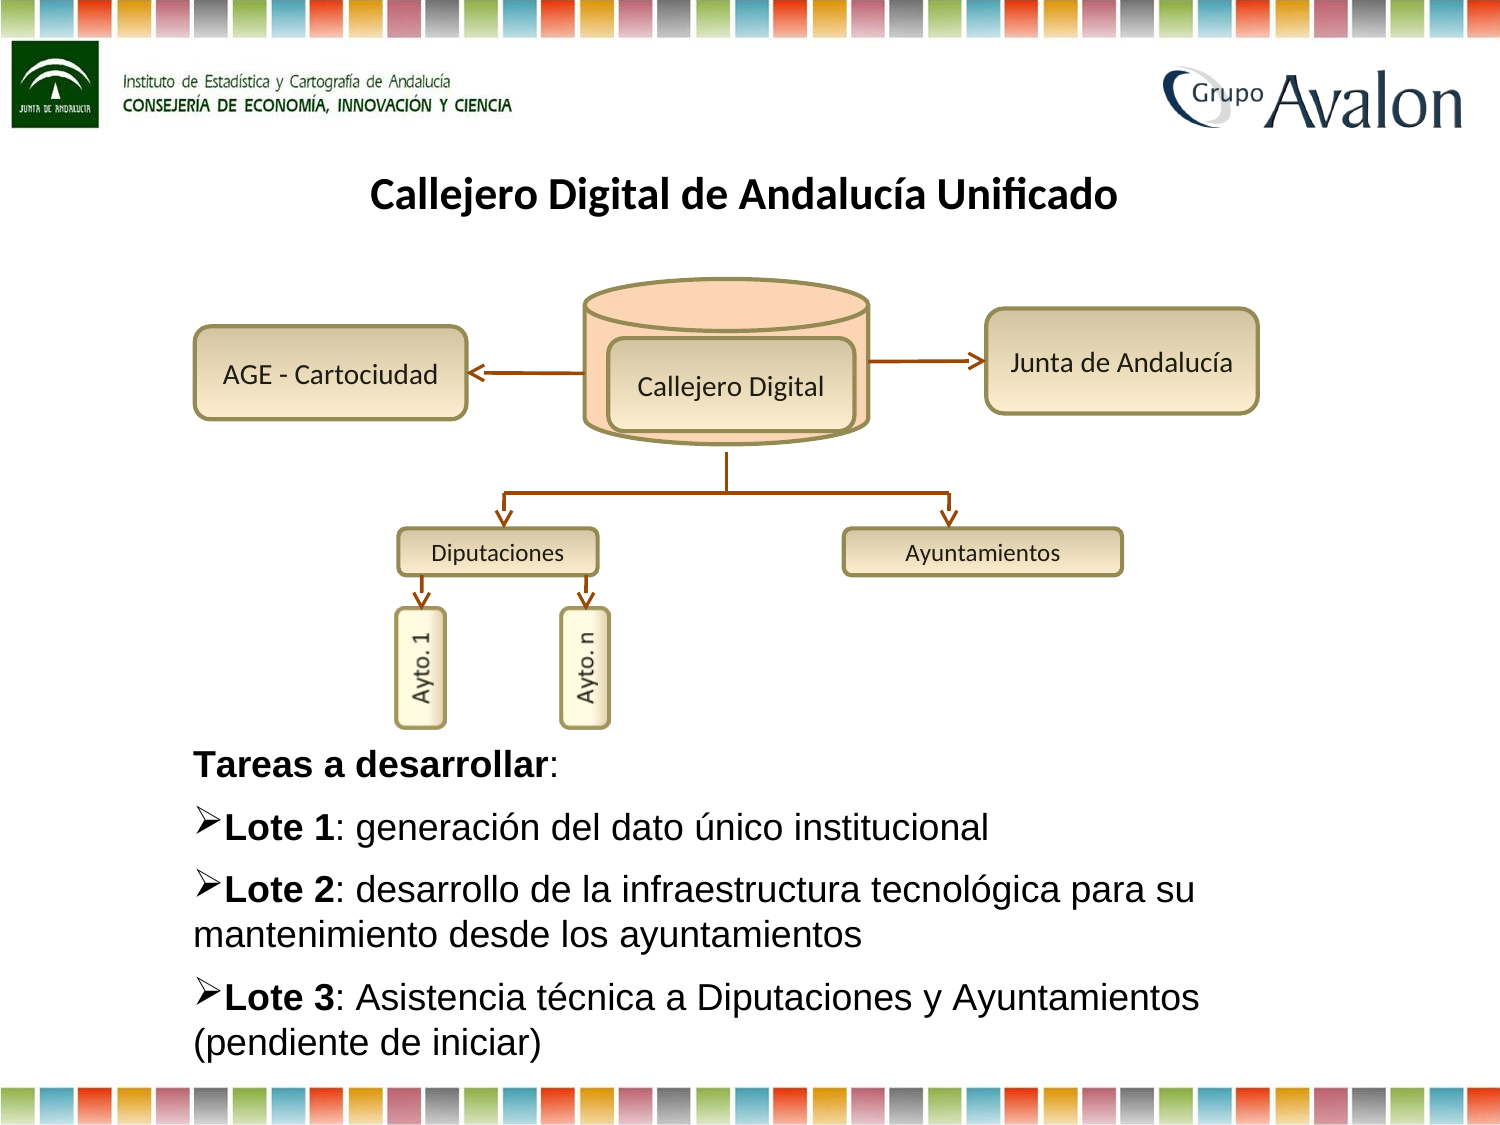

Callejero Digital de Andalucía Unificado
Junta de Andalucía
AGE - Cartociudad
Callejero Digital
Diputaciones
Ayuntamientos
Tareas a desarrollar:
Lote 1: generación del dato único institucional
Lote 2: desarrollo de la infraestructura tecnológica para su mantenimiento desde los ayuntamientos
Lote 3: Asistencia técnica a Diputaciones y Ayuntamientos (pendiente de iniciar)